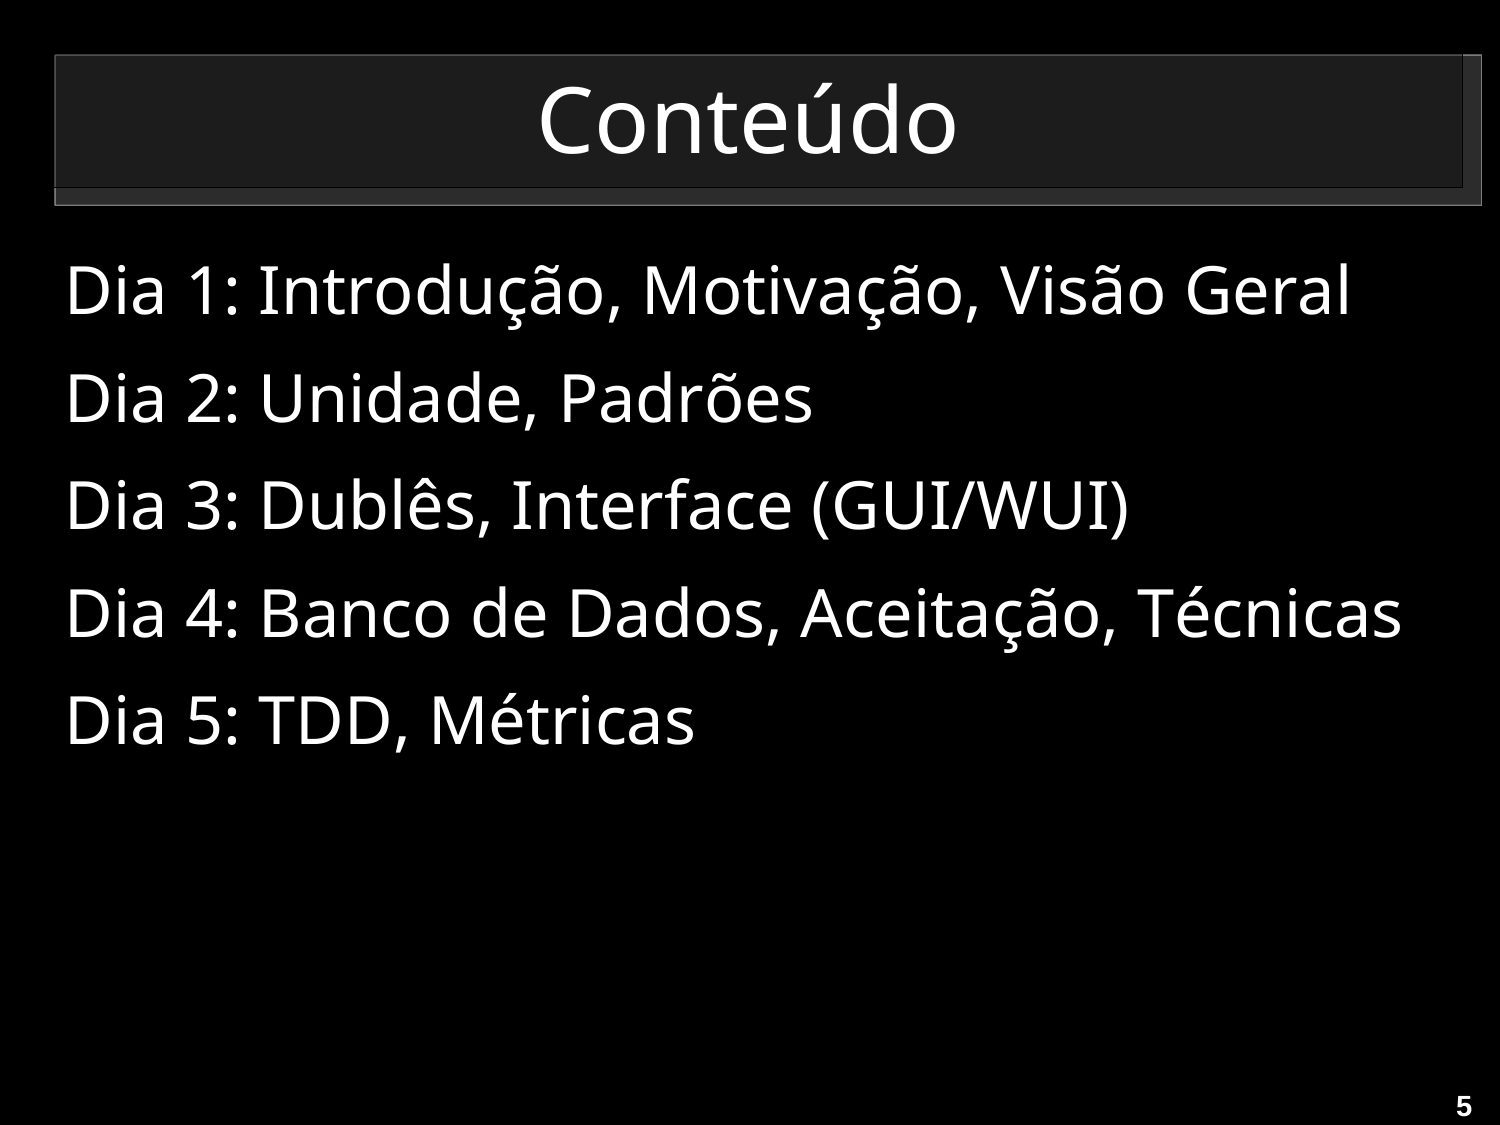

# Conteúdo
Dia 1: Introdução, Motivação, Visão Geral
Dia 2: Unidade, Padrões
Dia 3: Dublês, Interface (GUI/WUI)
Dia 4: Banco de Dados, Aceitação, Técnicas
Dia 5: TDD, Métricas
5